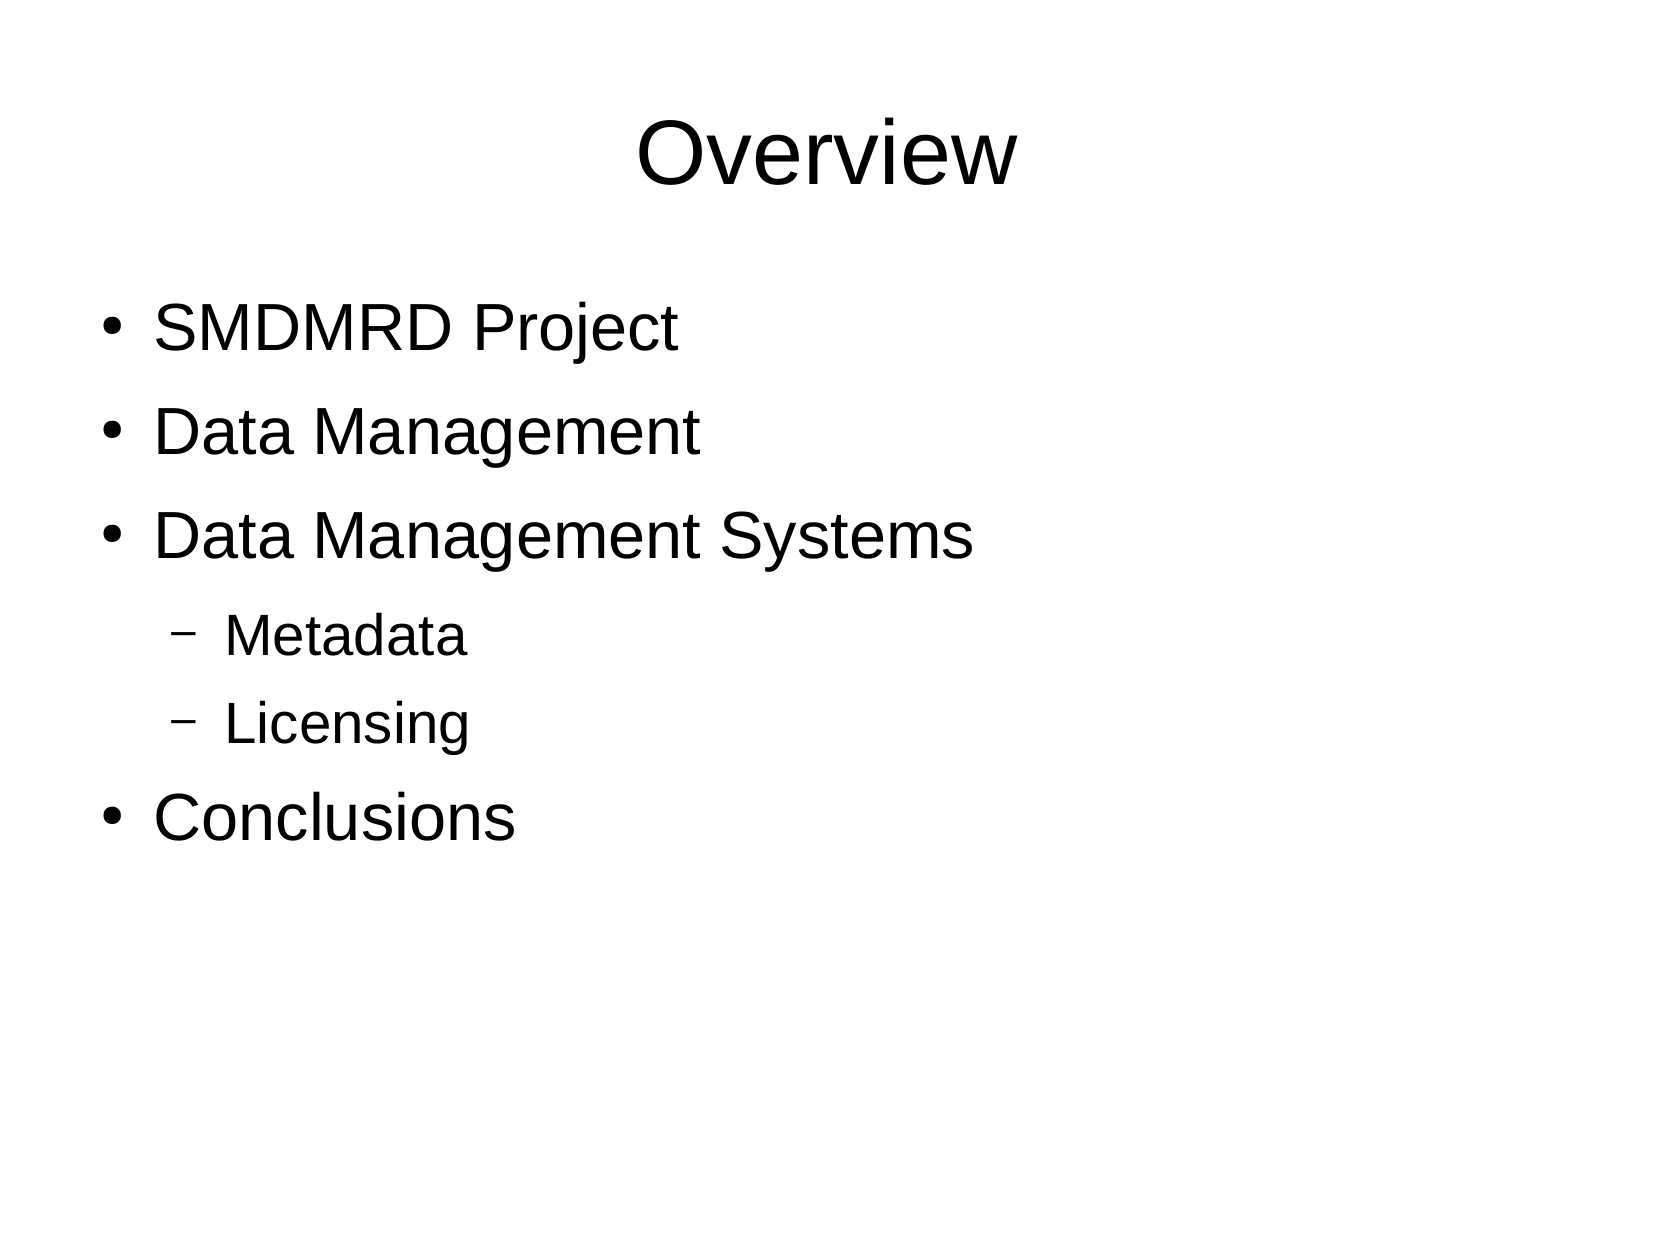

# Overview
SMDMRD Project
Data Management
Data Management Systems
Metadata
Licensing
Conclusions